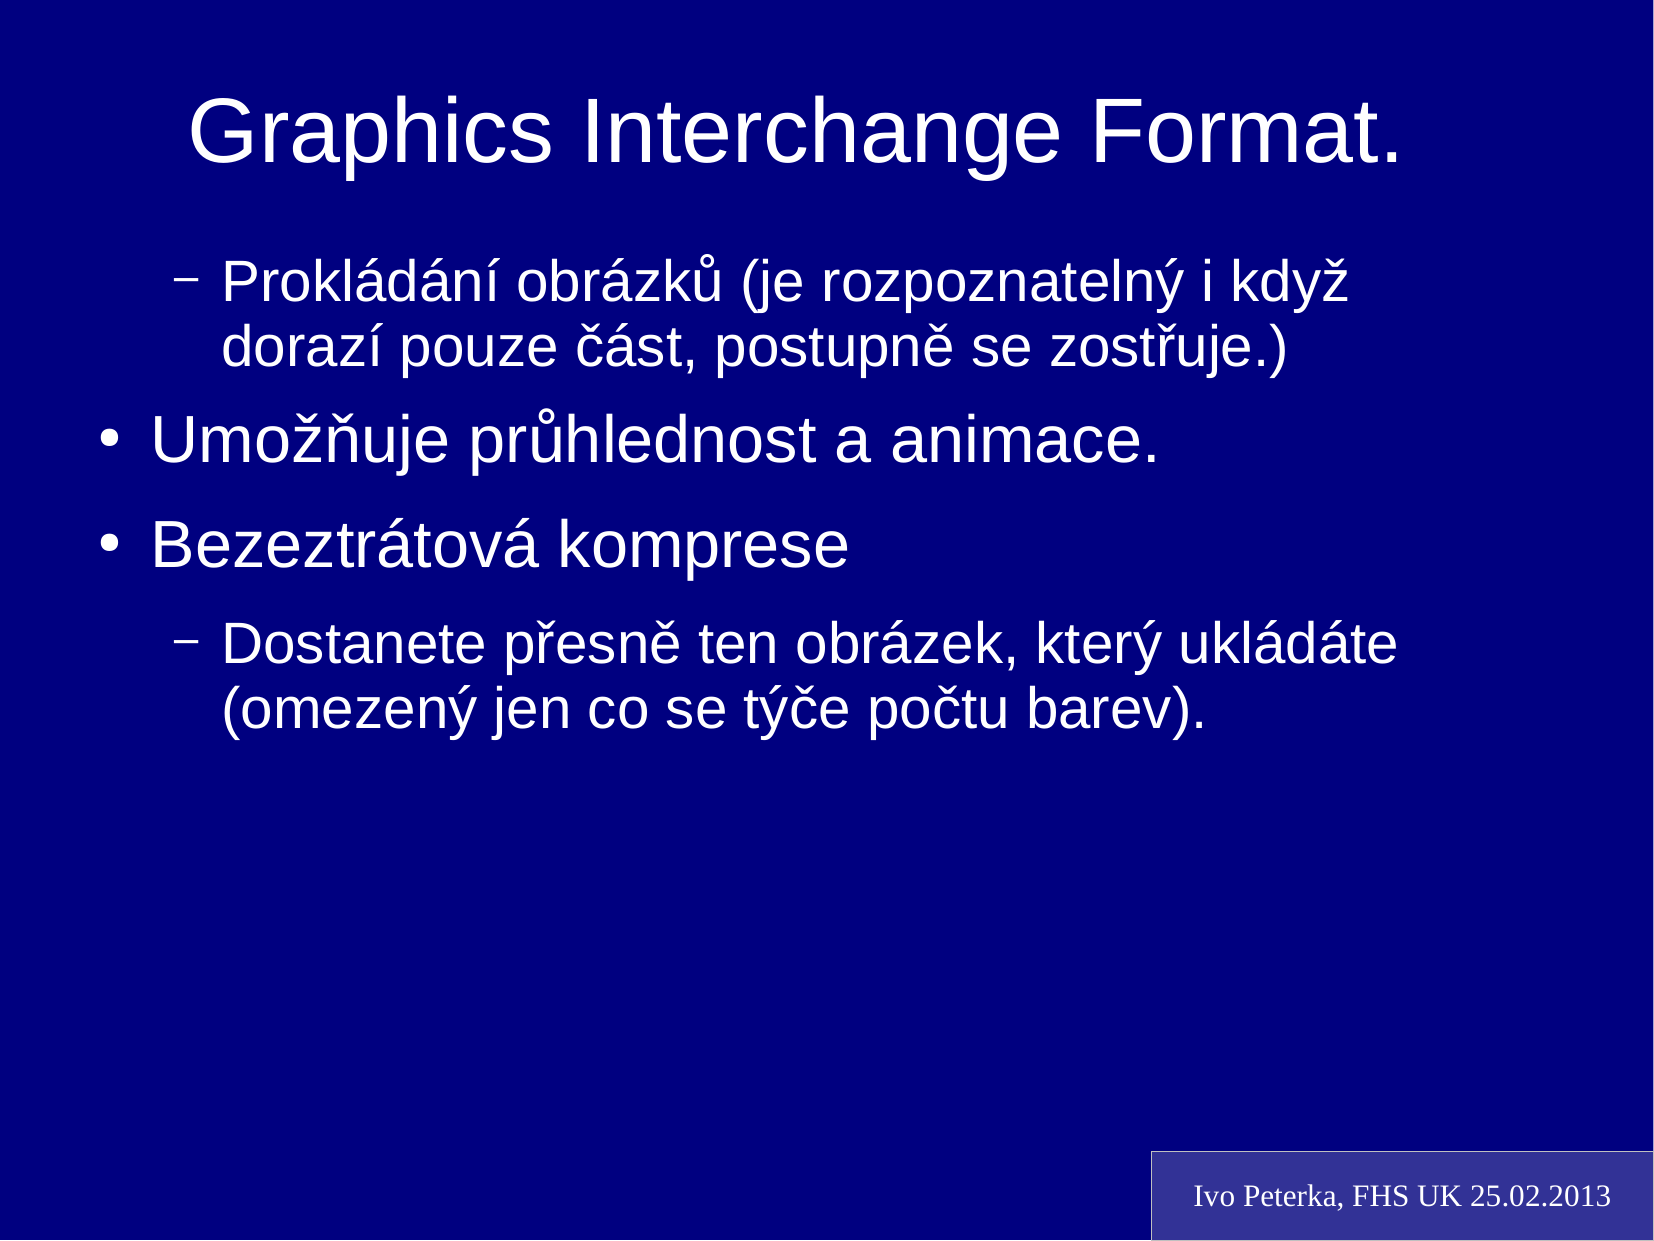

# Graphics Interchange Format.
Prokládání obrázků (je rozpoznatelný i když dorazí pouze část, postupně se zostřuje.)
Umožňuje průhlednost a animace.
Bezeztrátová komprese
Dostanete přesně ten obrázek, který ukládáte (omezený jen co se týče počtu barev).